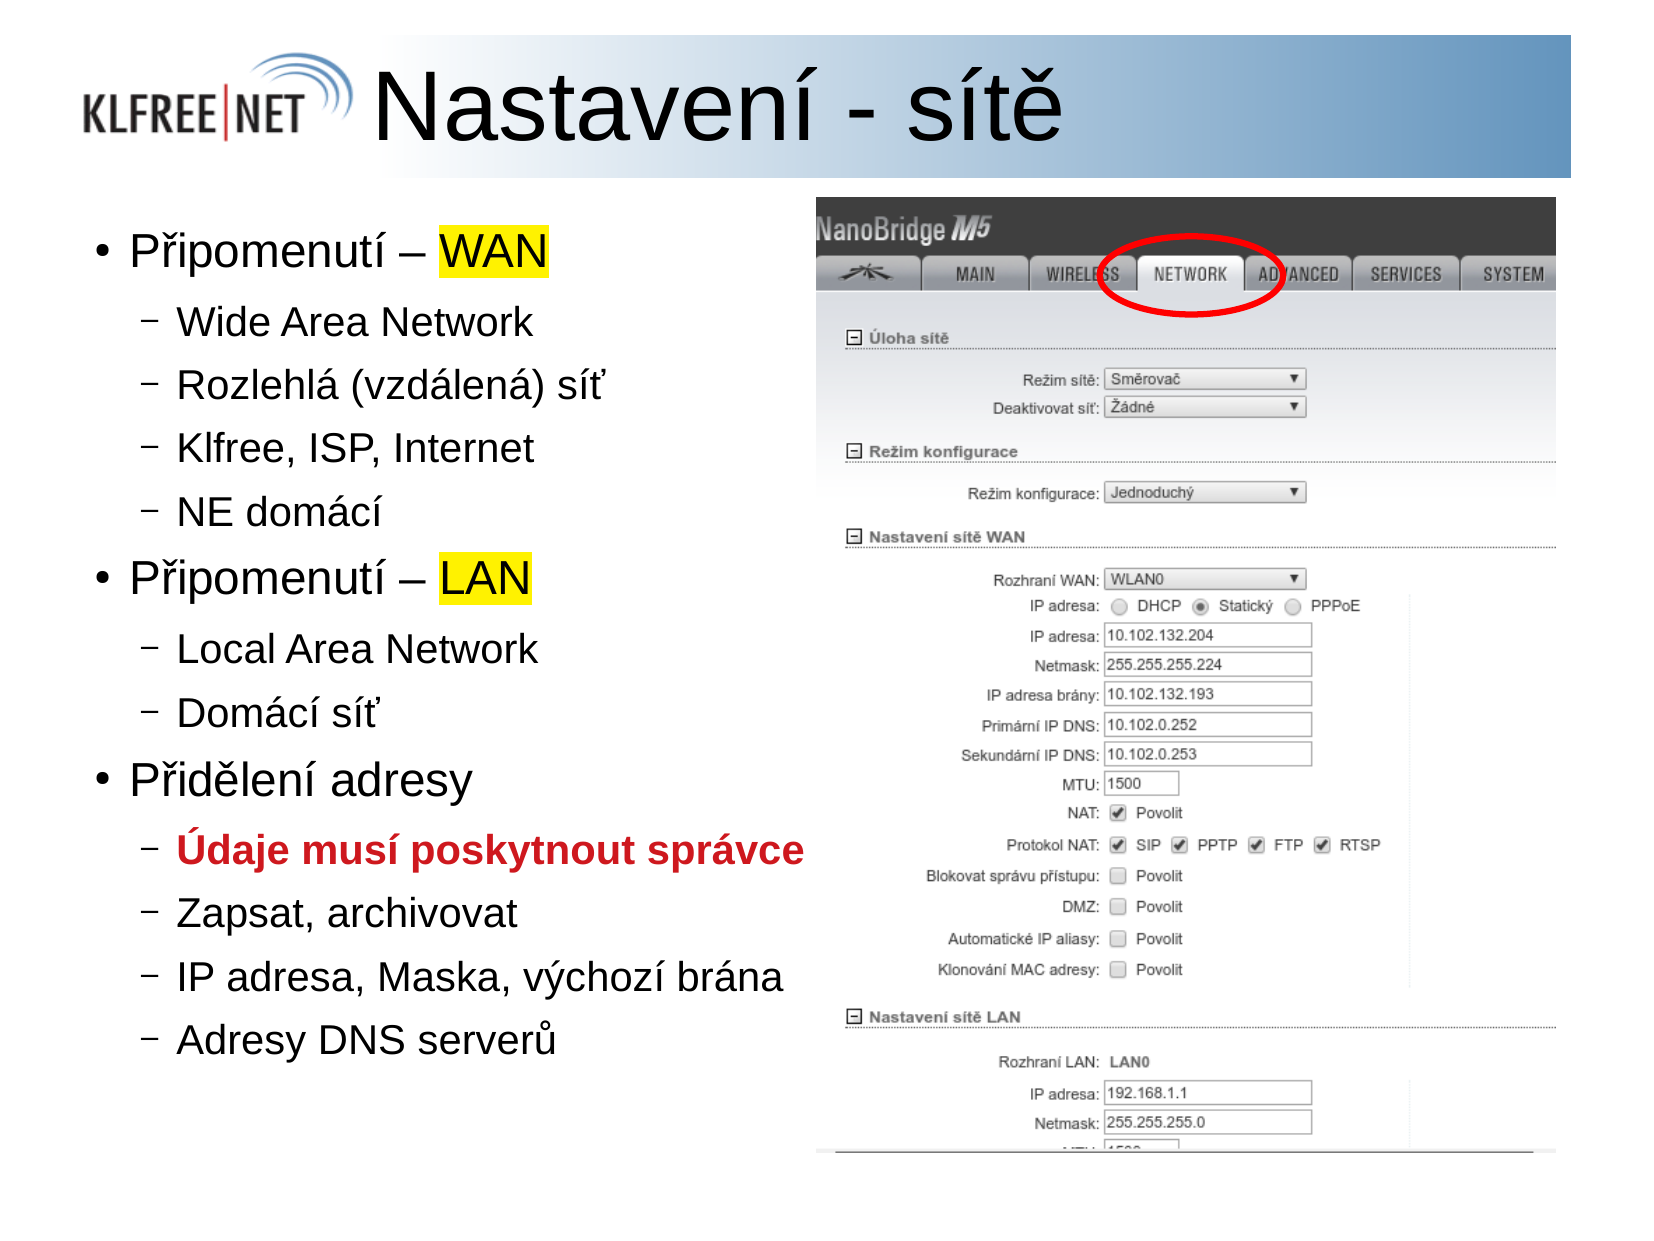

# Nastavení - sítě
Připomenutí – WAN
Wide Area Network
Rozlehlá (vzdálená) síť
Klfree, ISP, Internet
NE domácí
Připomenutí – LAN
Local Area Network
Domácí síť
Přidělení adresy
Údaje musí poskytnout správce
Zapsat, archivovat
IP adresa, Maska, výchozí brána
Adresy DNS serverů